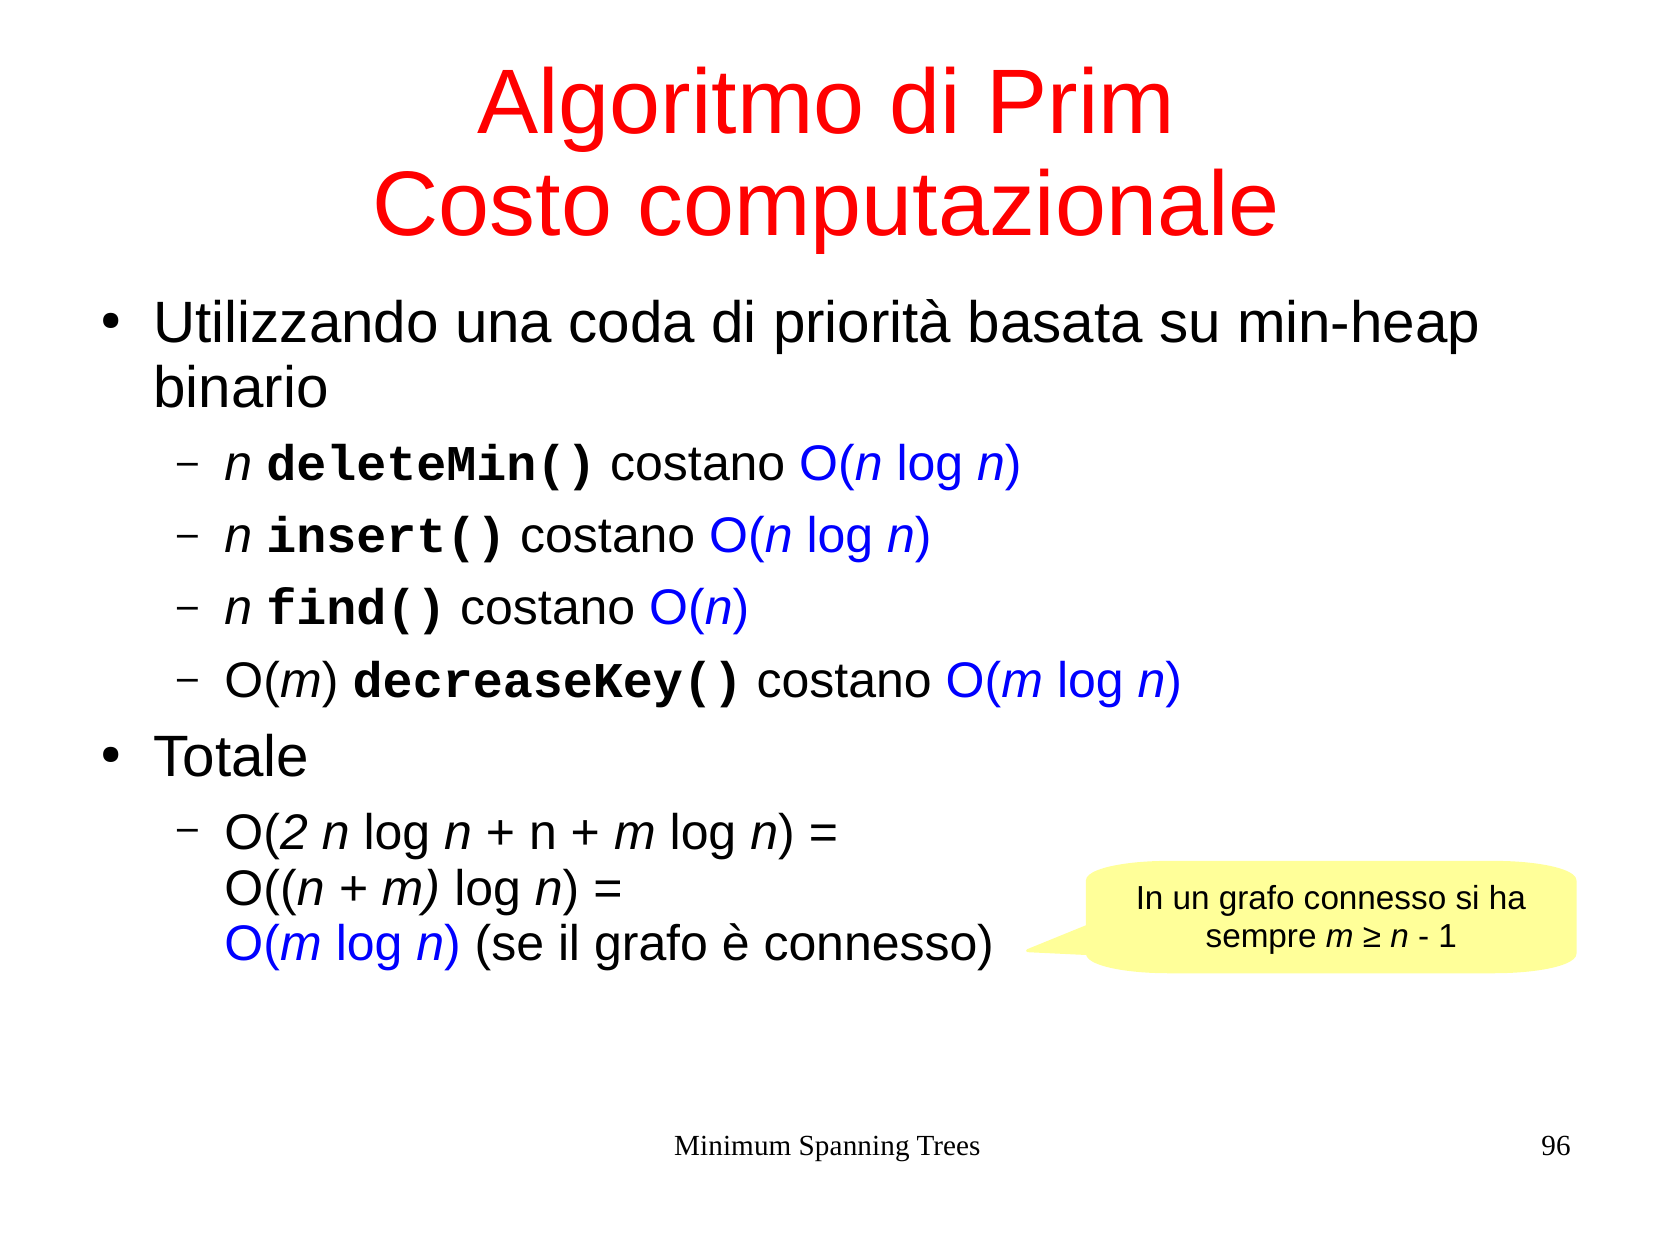

# Algoritmo di Prim Costo computazionale
Utilizzando una coda di priorità basata su min-heap binario
n deleteMin() costano O(n log n)
n insert() costano O(n log n)
n find() costano O(n)
O(m) decreaseKey() costano O(m log n)
Totale
O(2 n log n + n + m log n) =
O((n + m) log n) =
O(m log n) (se il grafo è connesso)
In un grafo connesso si ha sempre m ≥ n - 1
Minimum Spanning Trees
96